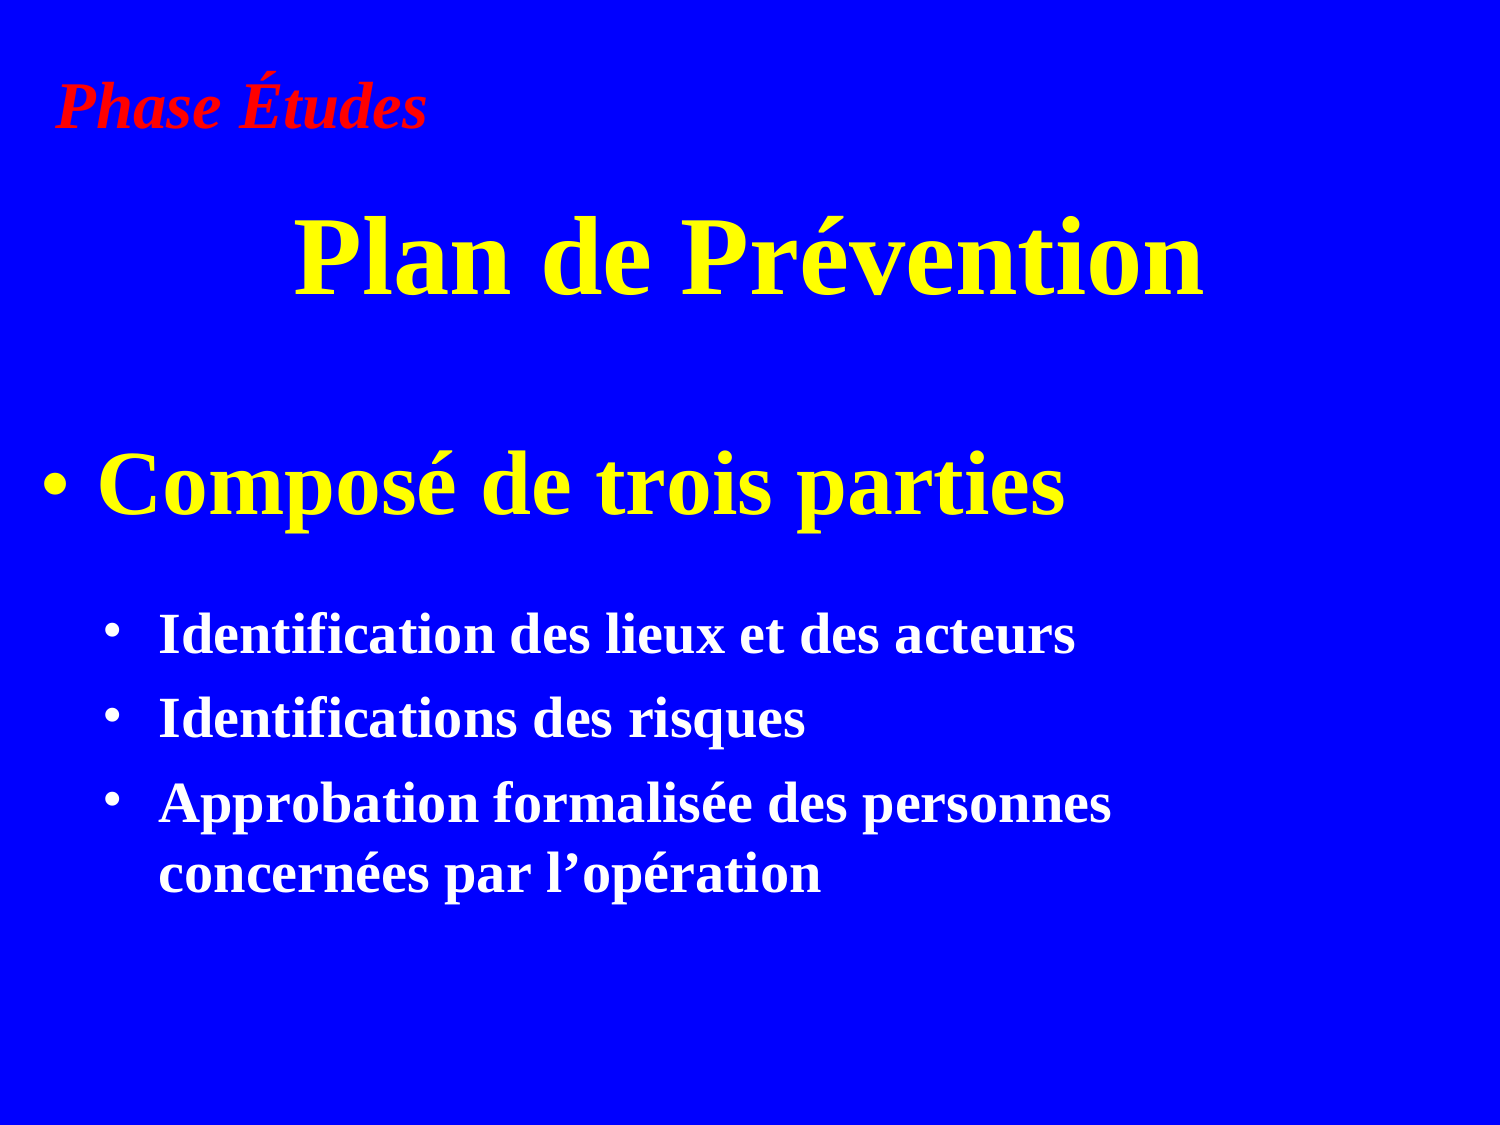

Phase Études
# Plan de Prévention
Composé de trois parties
Identification des lieux et des acteurs
Identifications des risques
Approbation formalisée des personnes concernées par l’opération